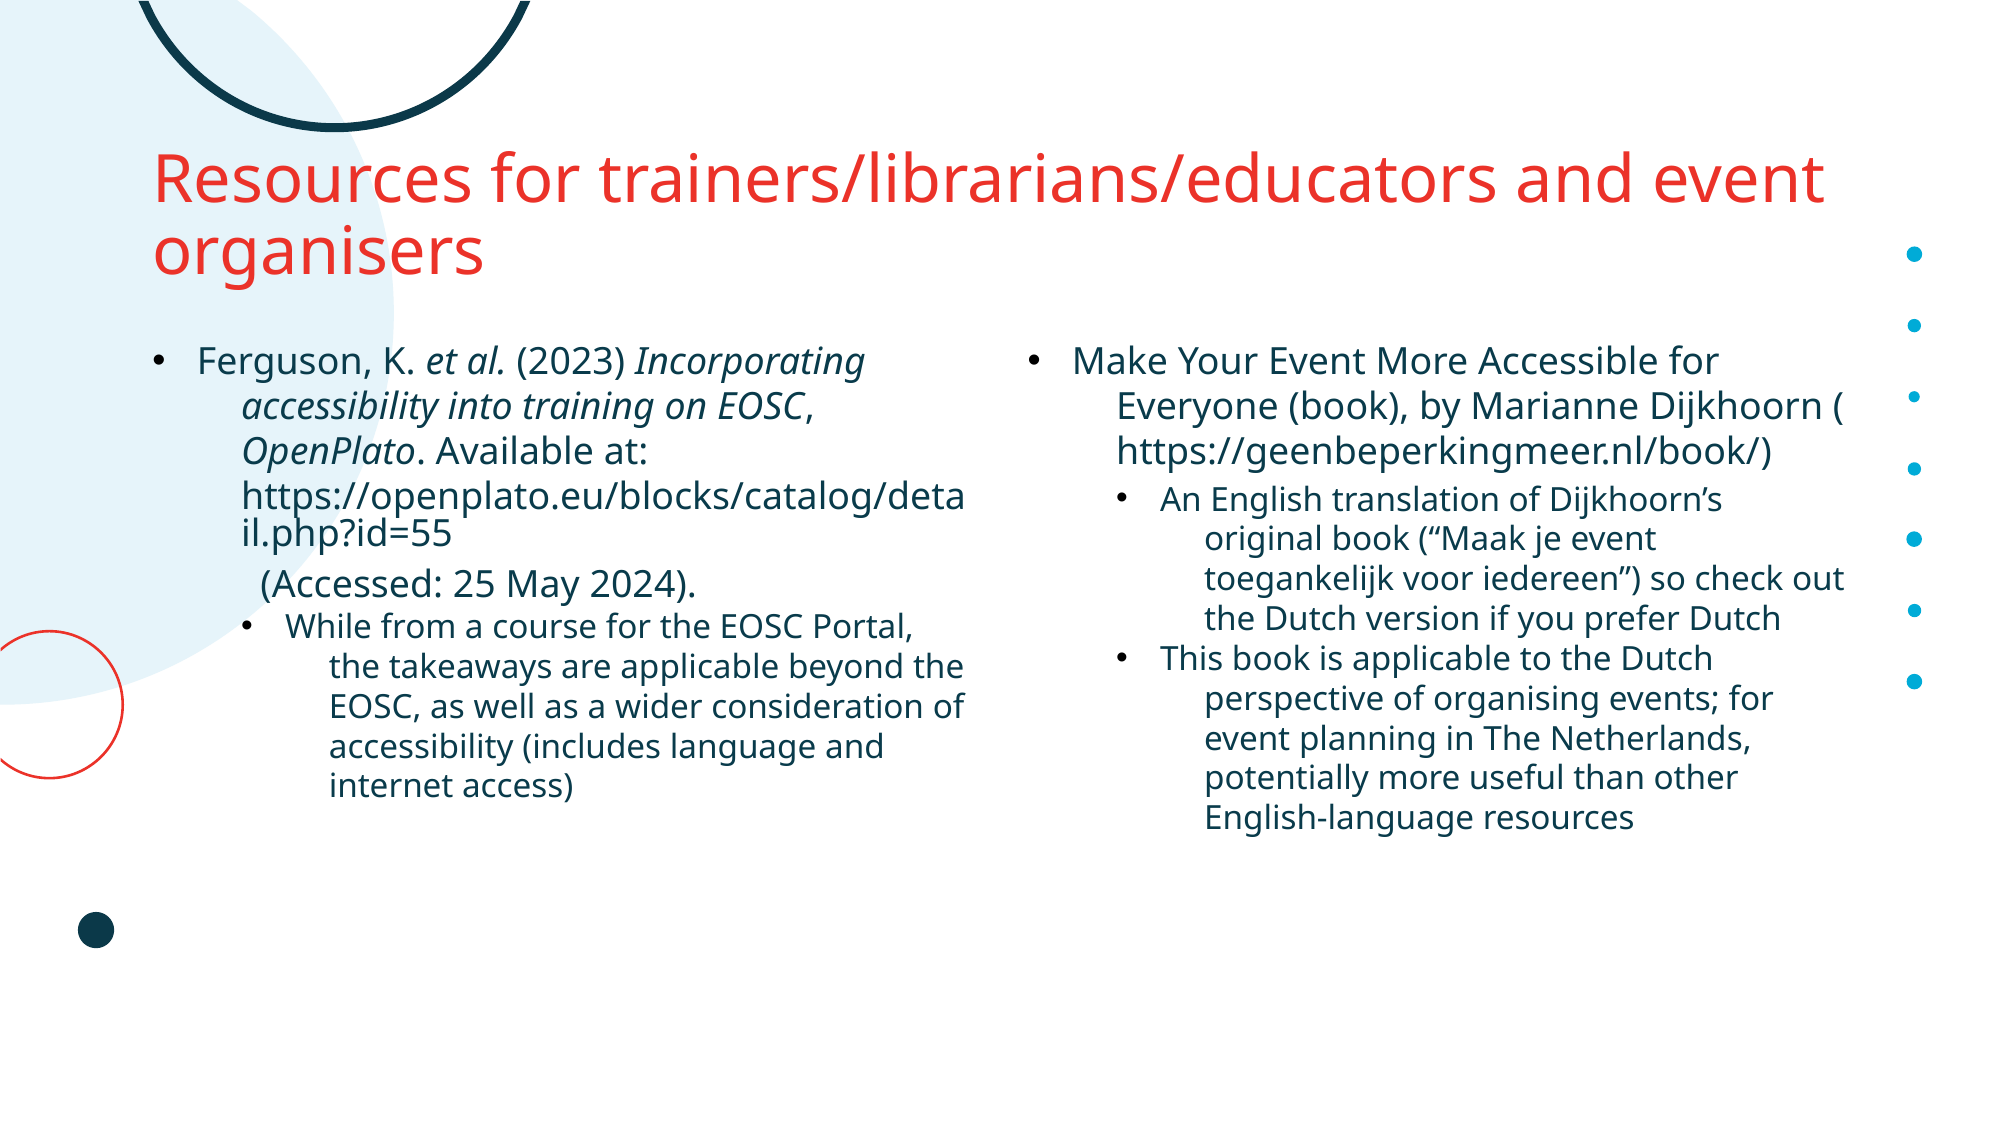

# Resources for trainers/librarians/educators and event organisers
Ferguson, K. et al. (2023) Incorporating accessibility into training on EOSC, OpenPlato. Available at: https://openplato.eu/blocks/catalog/detail.php?id=55 (Accessed: 25 May 2024).
While from a course for the EOSC Portal, the takeaways are applicable beyond the EOSC, as well as a wider consideration of accessibility (includes language and internet access)
Make Your Event More Accessible for Everyone (book), by Marianne Dijkhoorn (https://geenbeperkingmeer.nl/book/)
An English translation of Dijkhoorn’s original book (“Maak je event toegankelijk voor iedereen”) so check out the Dutch version if you prefer Dutch
This book is applicable to the Dutch perspective of organising events; for event planning in The Netherlands, potentially more useful than other English-language resources